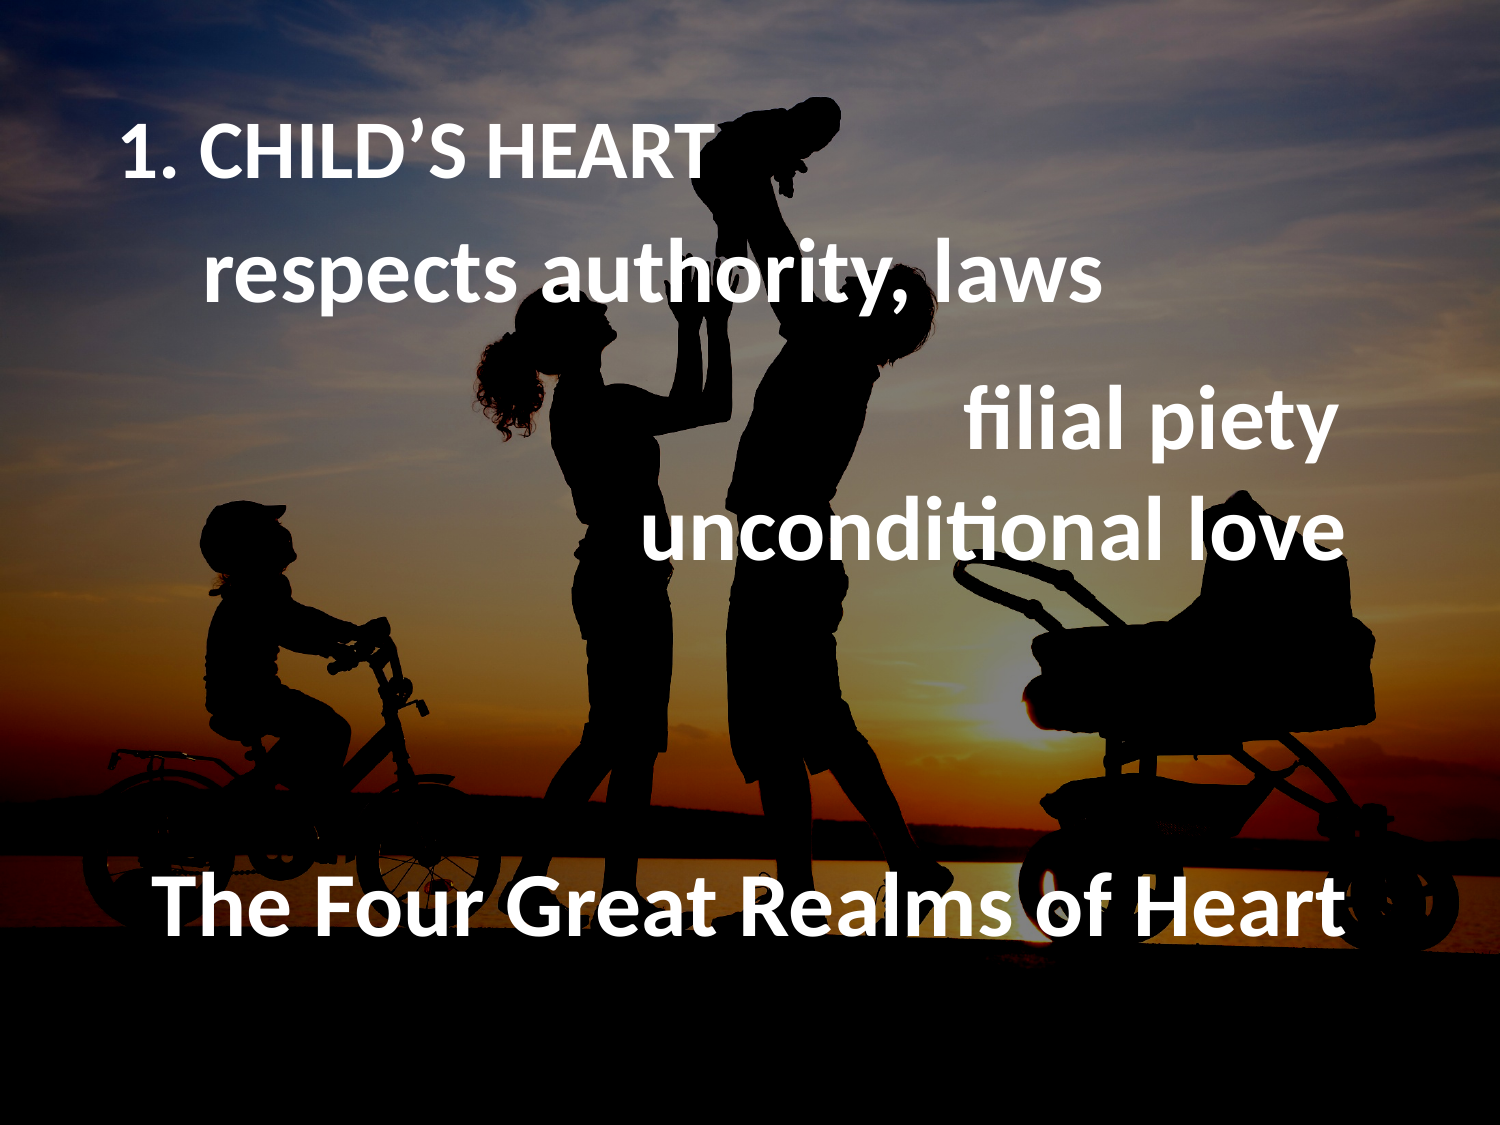

1. CHILD’S HEART
respects authority, laws
filial piety
unconditional love
The Four Great Realms of Heart